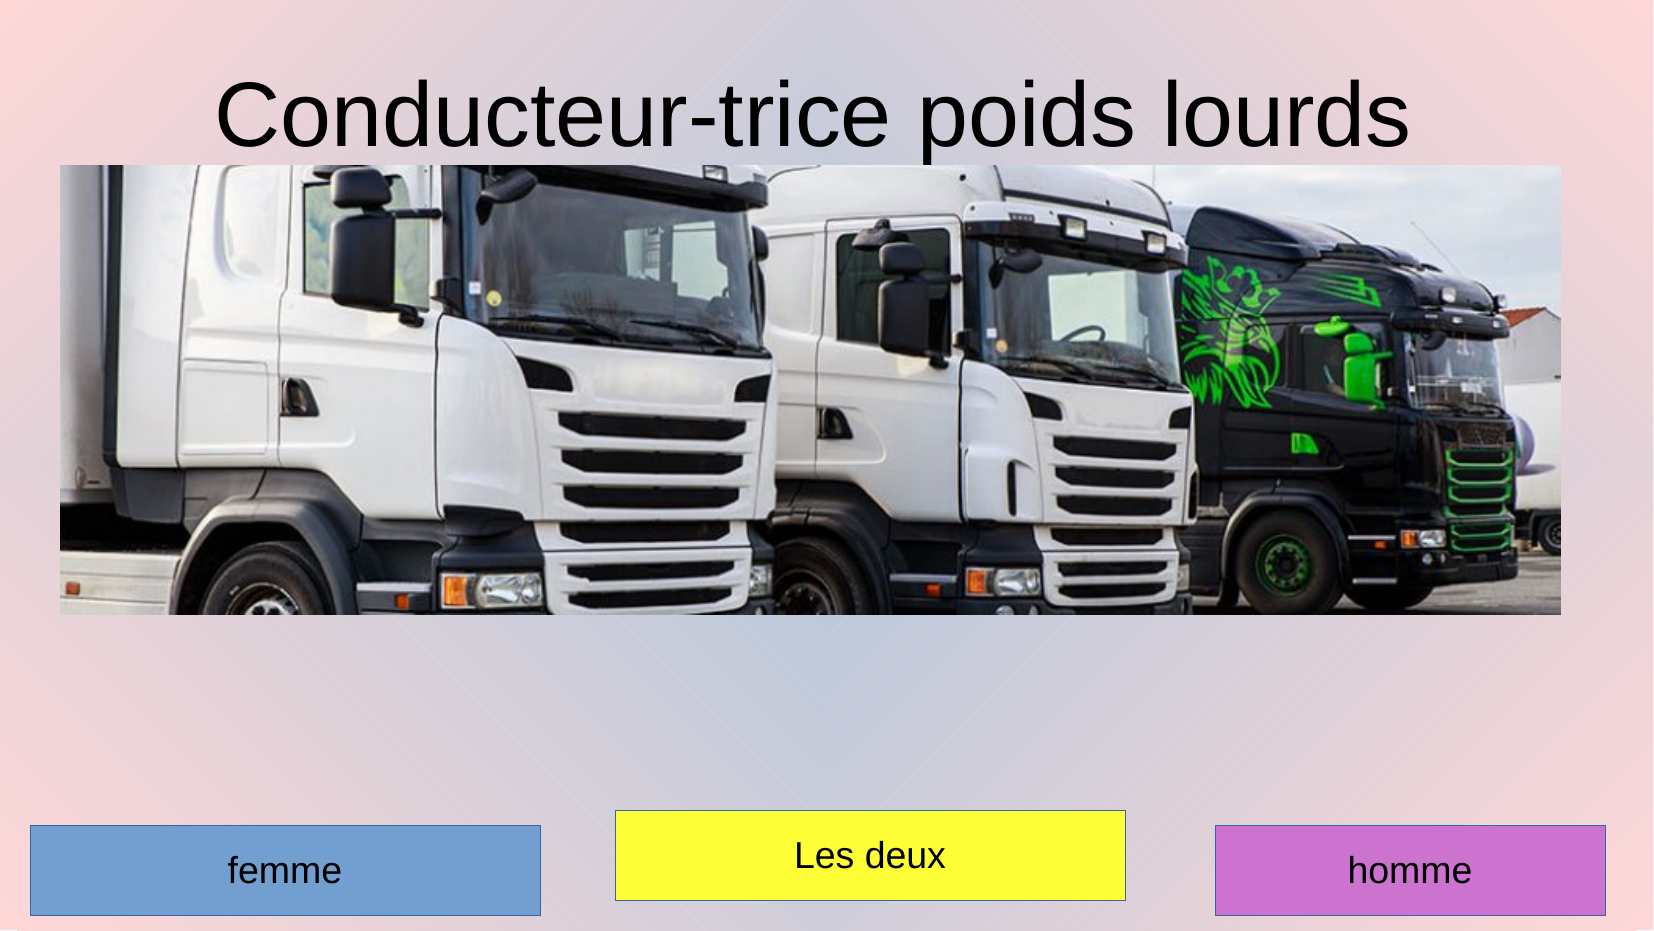

# Conducteur-trice poids lourds
Les deux
femme
homme